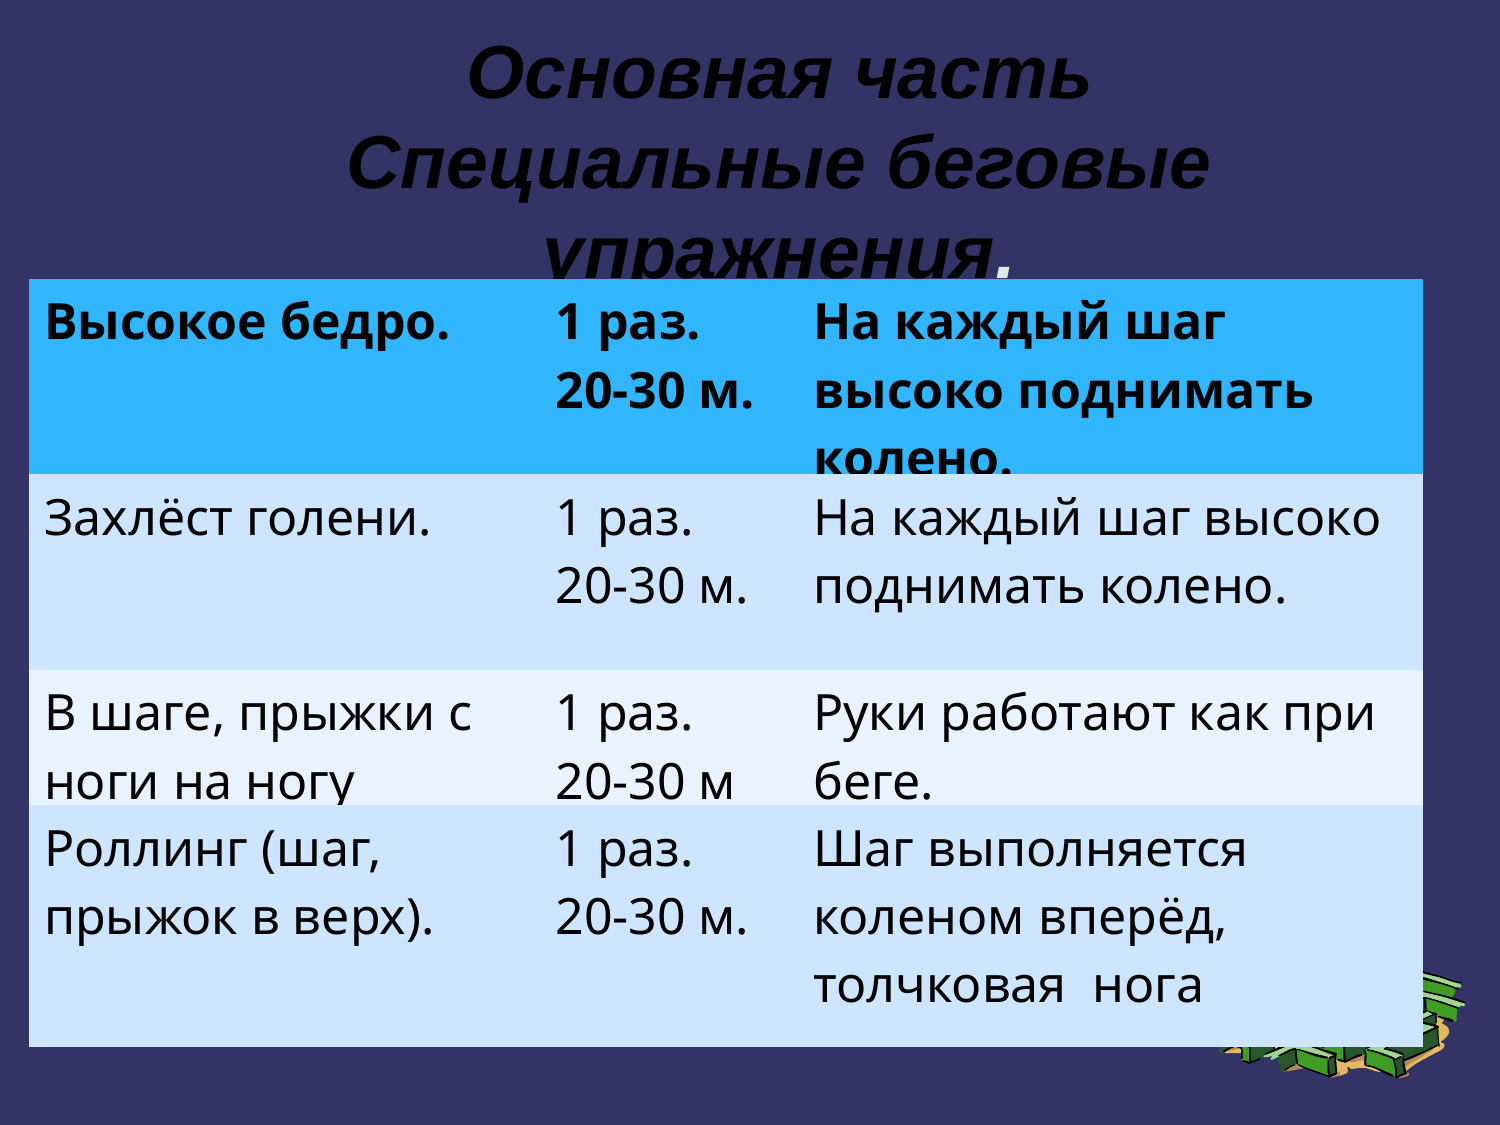

# Основная часть Специальные беговые упражнения.
| Высокое бедро. | 1 раз. 20-30 м. | На каждый шаг высоко поднимать колено. |
| --- | --- | --- |
| Захлёст голени. | 1 раз. 20-30 м. | На каждый шаг высоко поднимать колено. |
| В шаге, прыжки с ноги на ногу | 1 раз. 20-30 м | Руки работают как при беге. |
| Роллинг (шаг, прыжок в верх). | 1 раз. 20-30 м. | Шаг выполняется коленом вперёд, толчковая нога |